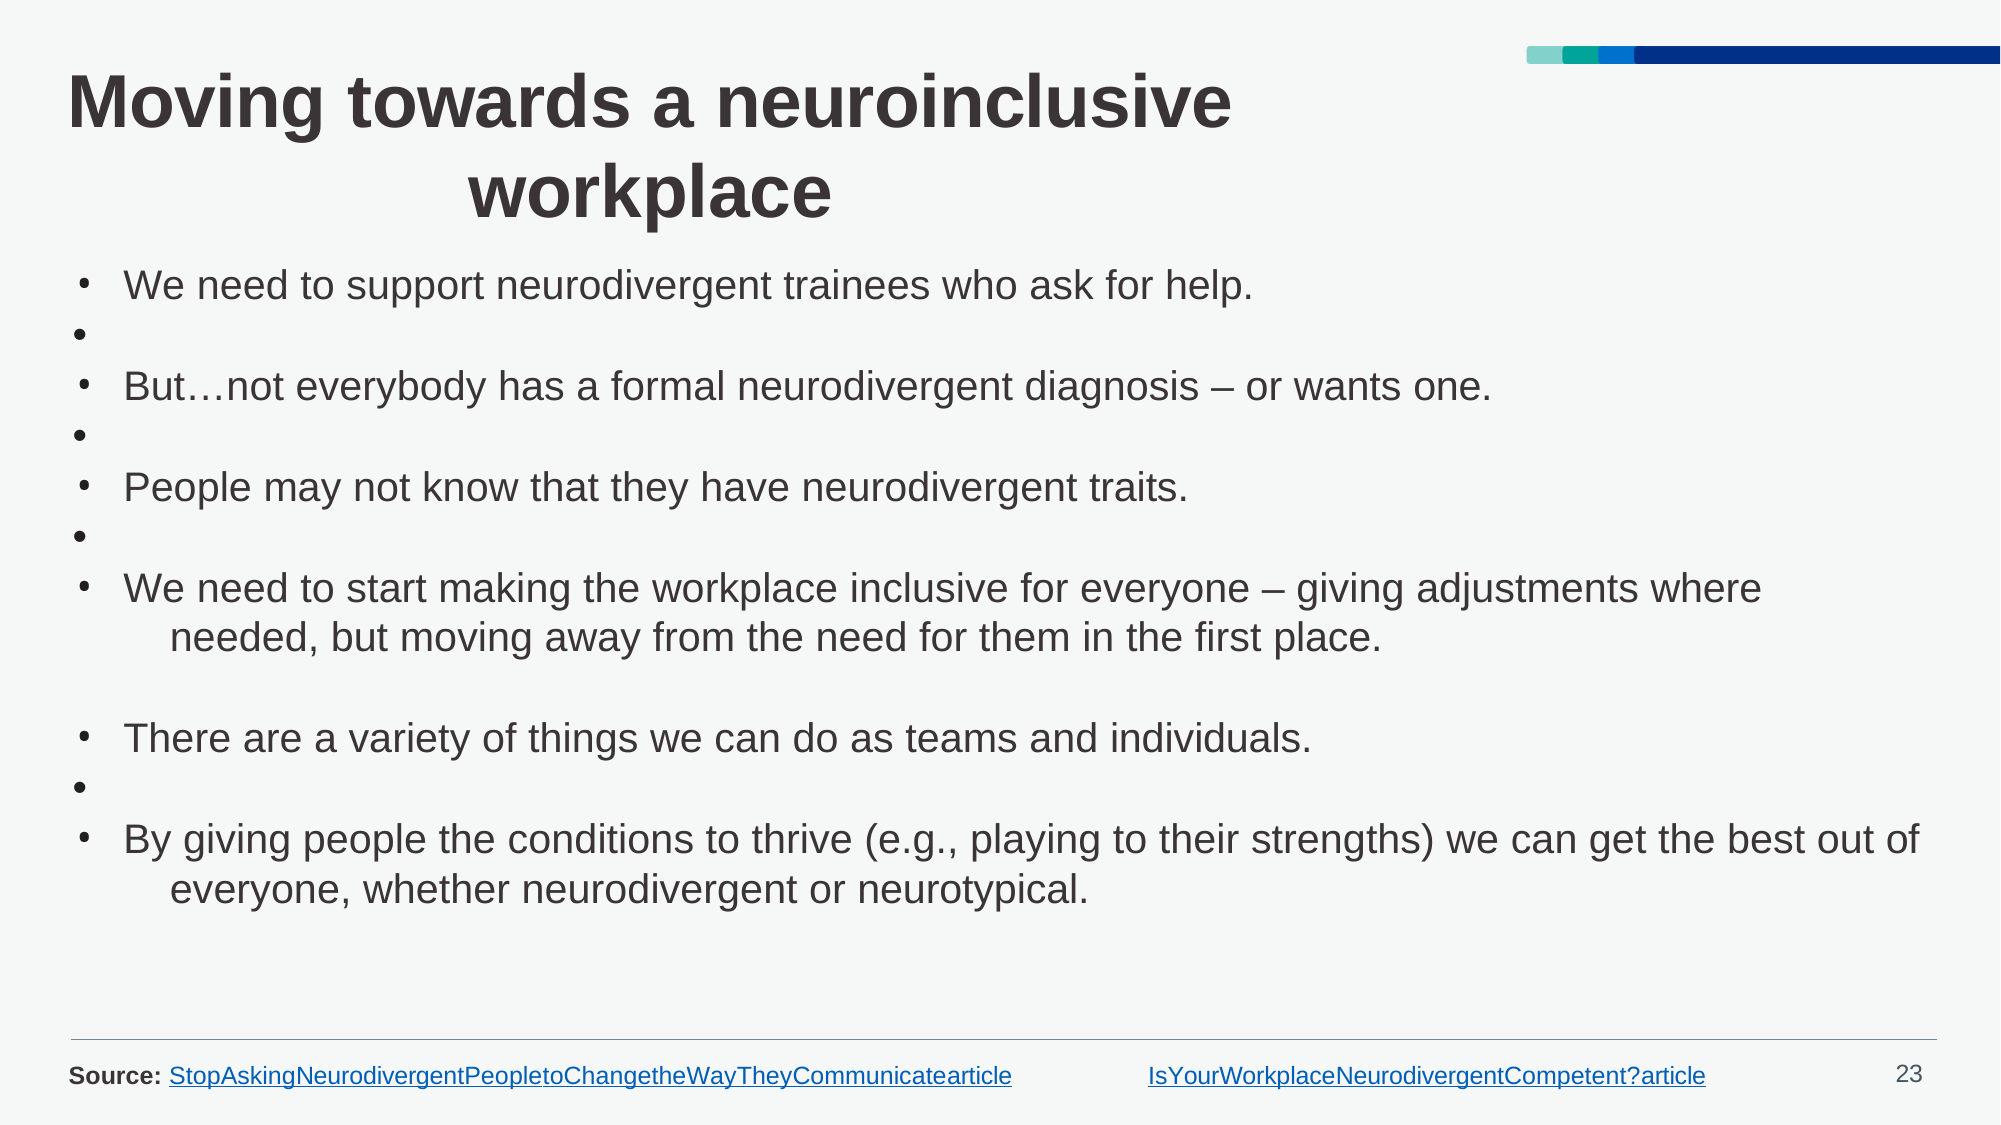

# Moving towards a neuroinclusive workplace
We need to support neurodivergent trainees who ask for help.
But…not everybody has a formal neurodivergent diagnosis – or wants one.
People may not know that they have neurodivergent traits.
We need to start making the workplace inclusive for everyone – giving adjustments where
needed, but moving away from the need for them in the first place.
There are a variety of things we can do as teams and individuals.
By giving people the conditions to thrive (e.g., playing to their strengths) we can get the best out of
everyone, whether neurodivergent or neurotypical.
Source: StopAskingNeurodivergentPeopletoChangetheWayTheyCommunicatearticle
IsYourWorkplaceNeurodivergentCompetent?article